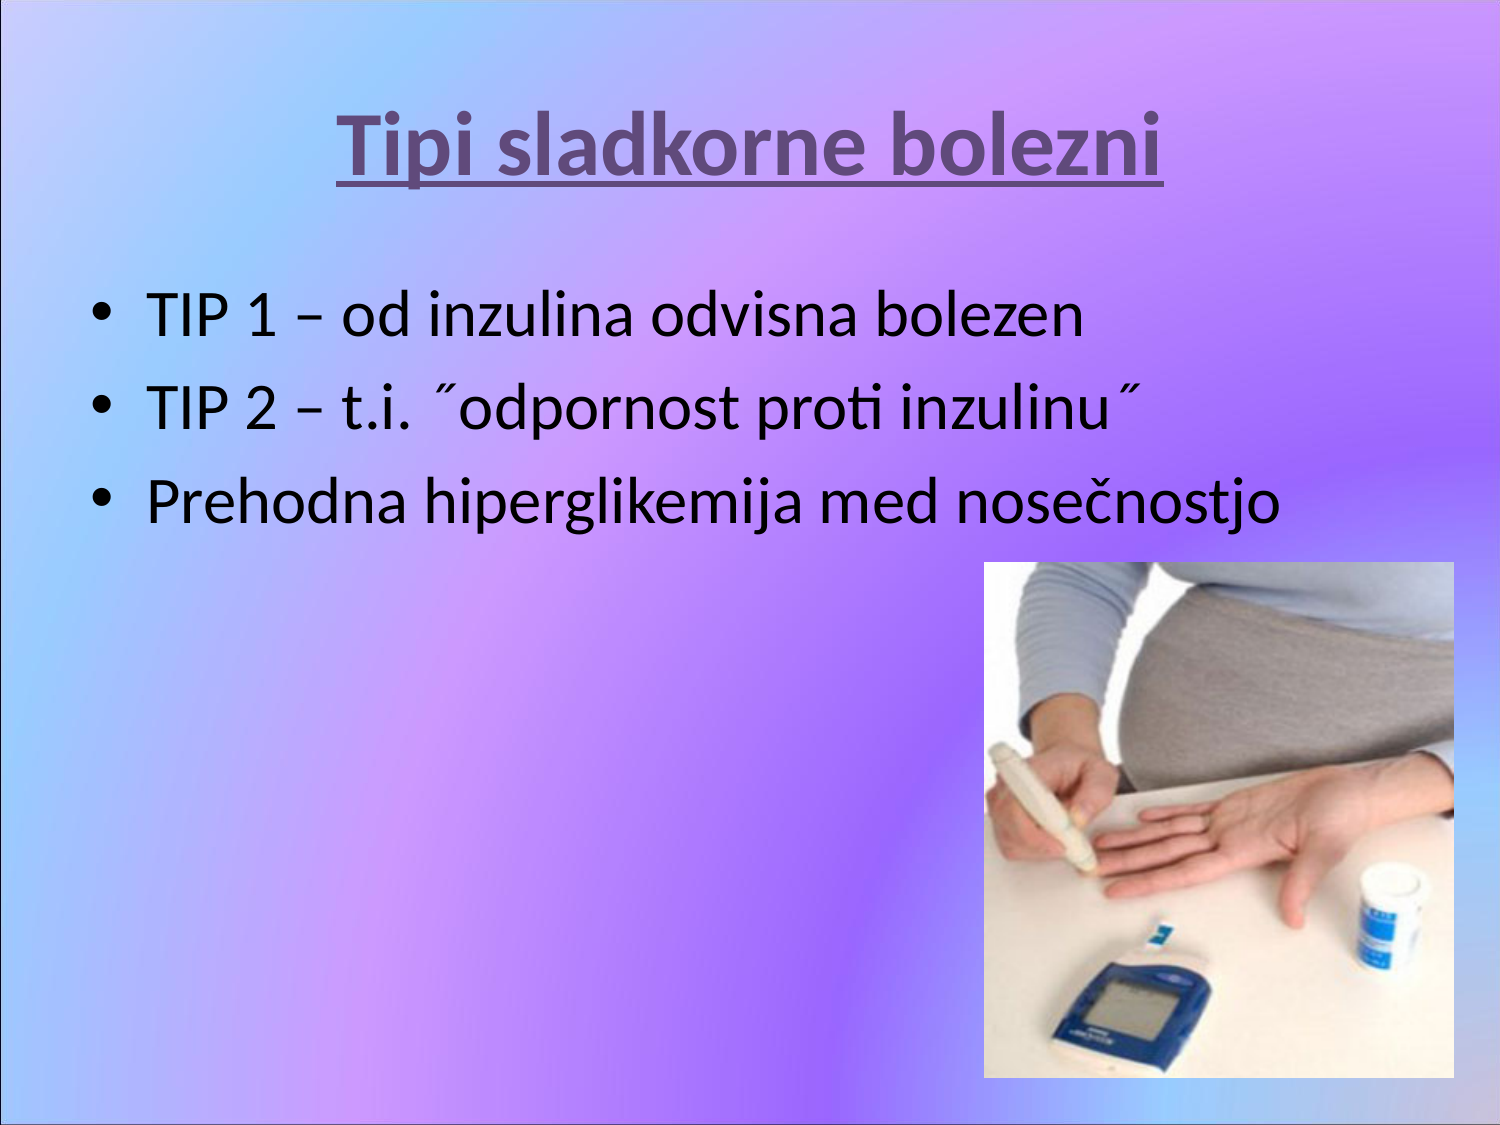

# Tipi sladkorne bolezni
TIP 1 – od inzulina odvisna bolezen
TIP 2 – t.i. ˝odpornost proti inzulinu˝
Prehodna hiperglikemija med nosečnostjo